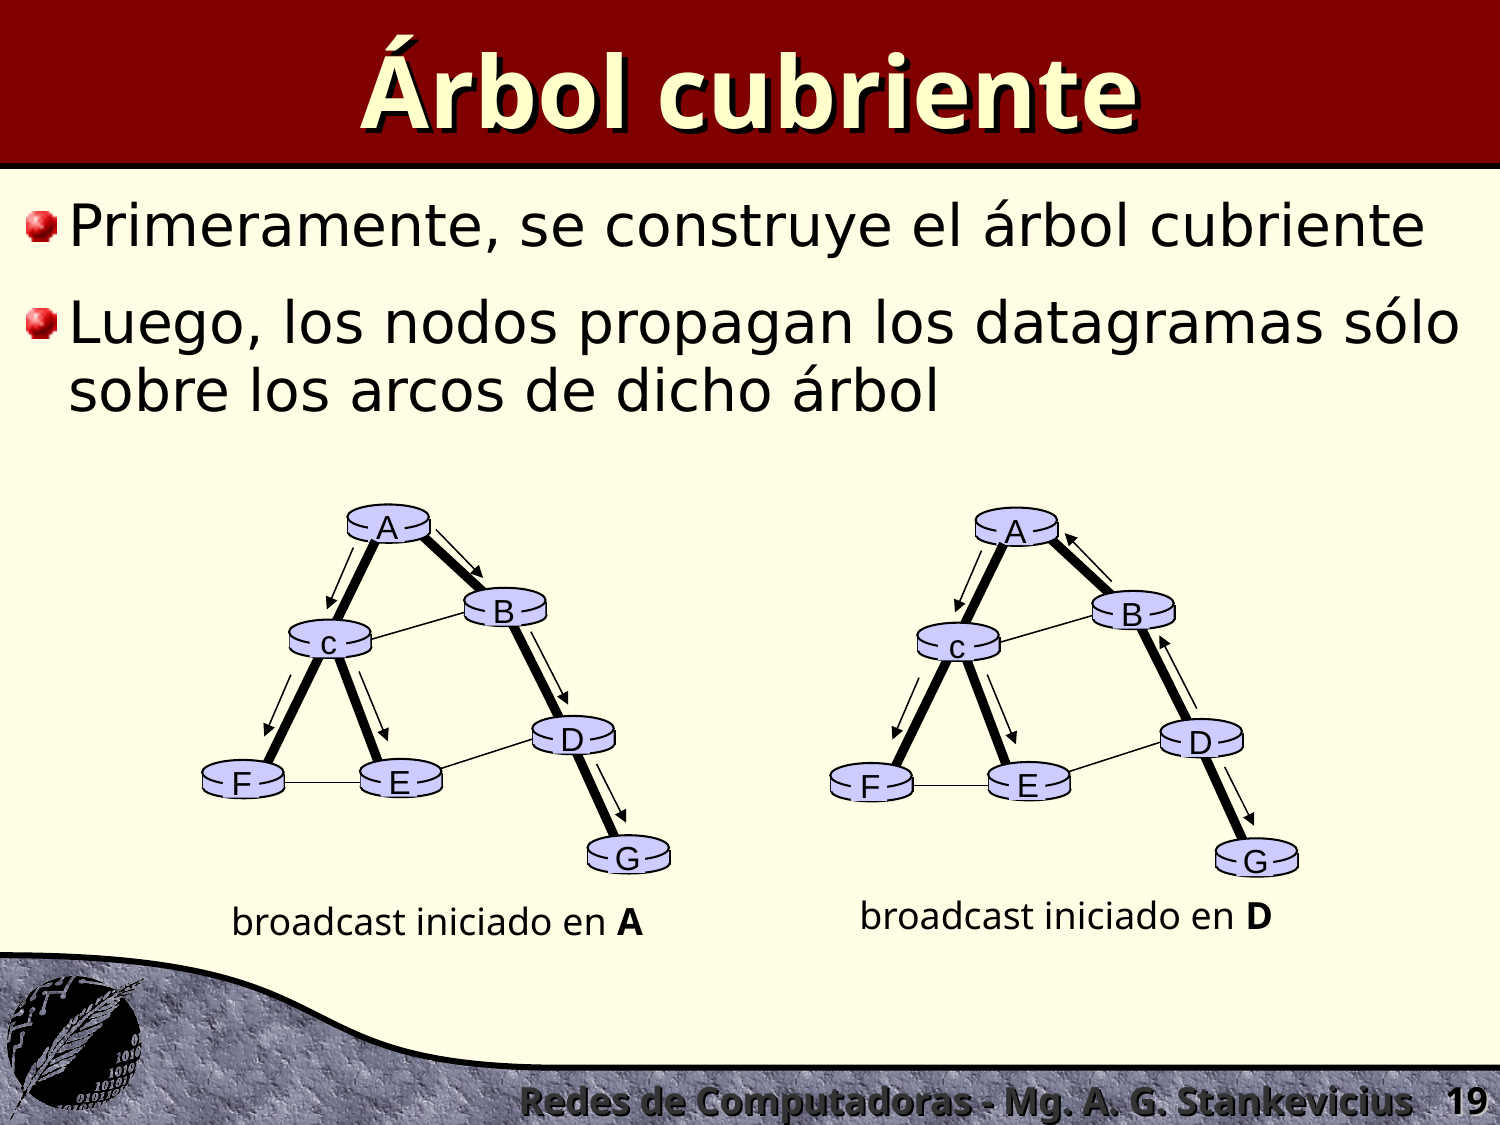

# Árbol cubriente
Primeramente, se construye el árbol cubriente
Luego, los nodos propagan los datagramas sólo sobre los arcos de dicho árbol
A
B
c
D
E
F
G
A
B
c
D
E
F
G
broadcast iniciado en D
broadcast iniciado en A
19